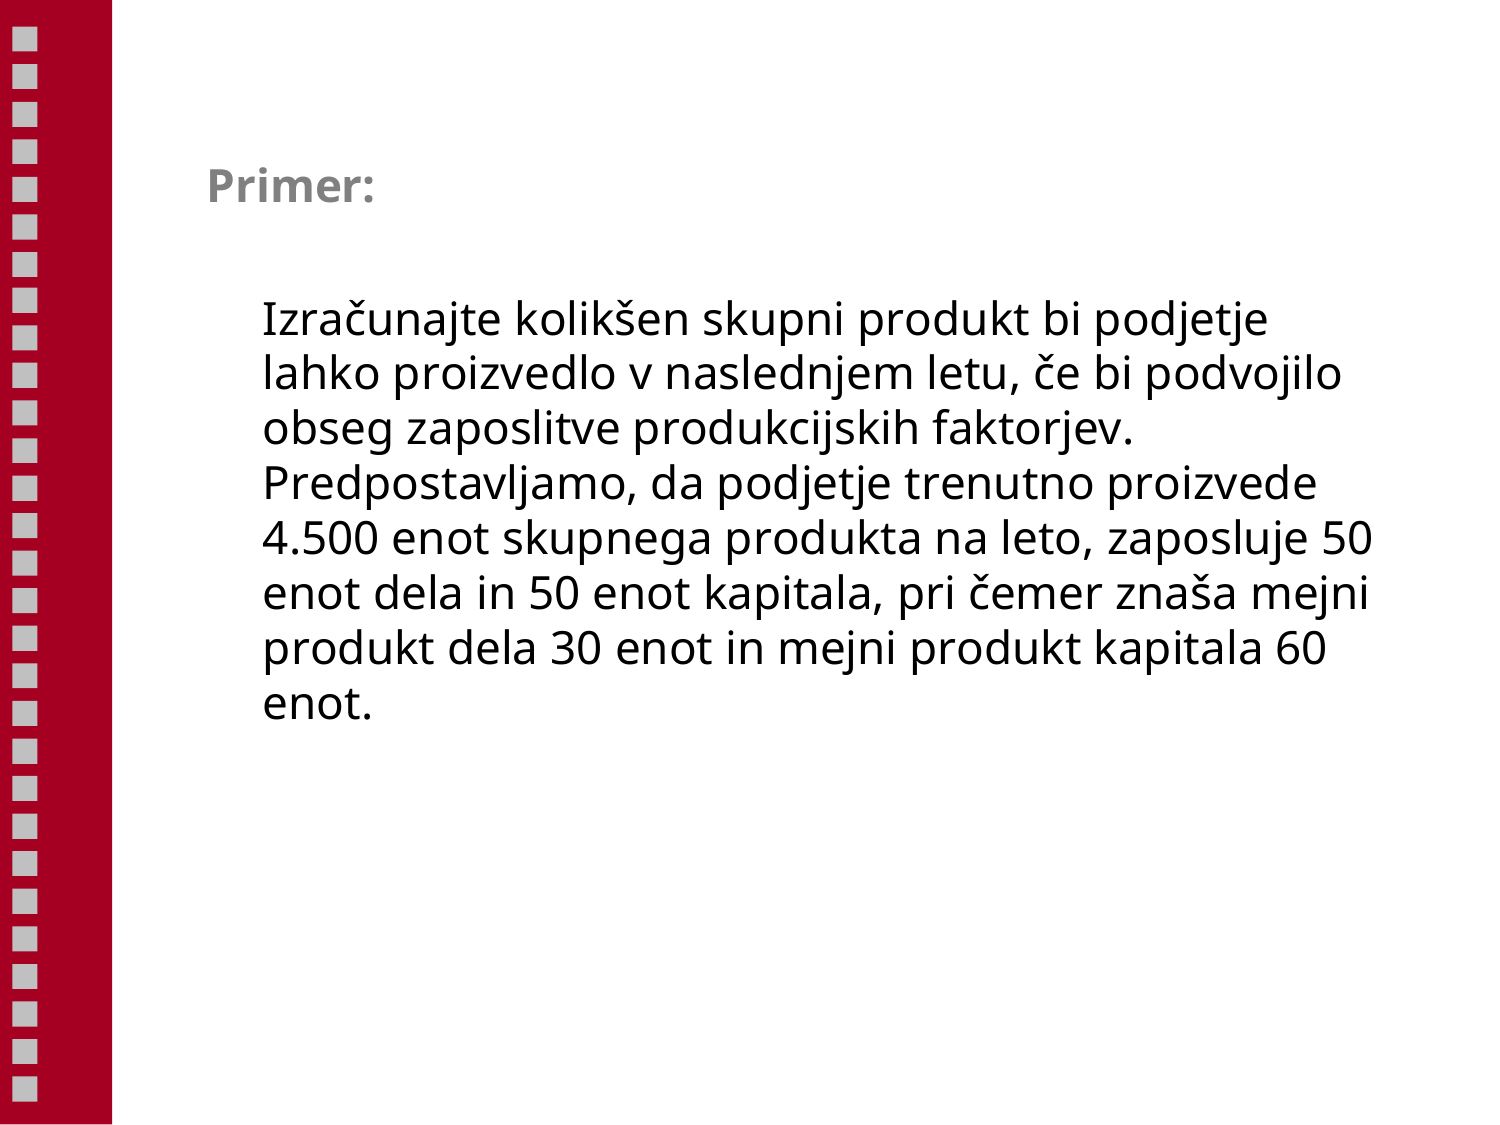

# Primer:
	Izračunajte kolikšen skupni produkt bi podjetje lahko proizvedlo v naslednjem letu, če bi podvojilo obseg zaposlitve produkcijskih faktorjev. Predpostavljamo, da podjetje trenutno proizvede 4.500 enot skupnega produkta na leto, zaposluje 50 enot dela in 50 enot kapitala, pri čemer znaša mejni produkt dela 30 enot in mejni produkt kapitala 60 enot.